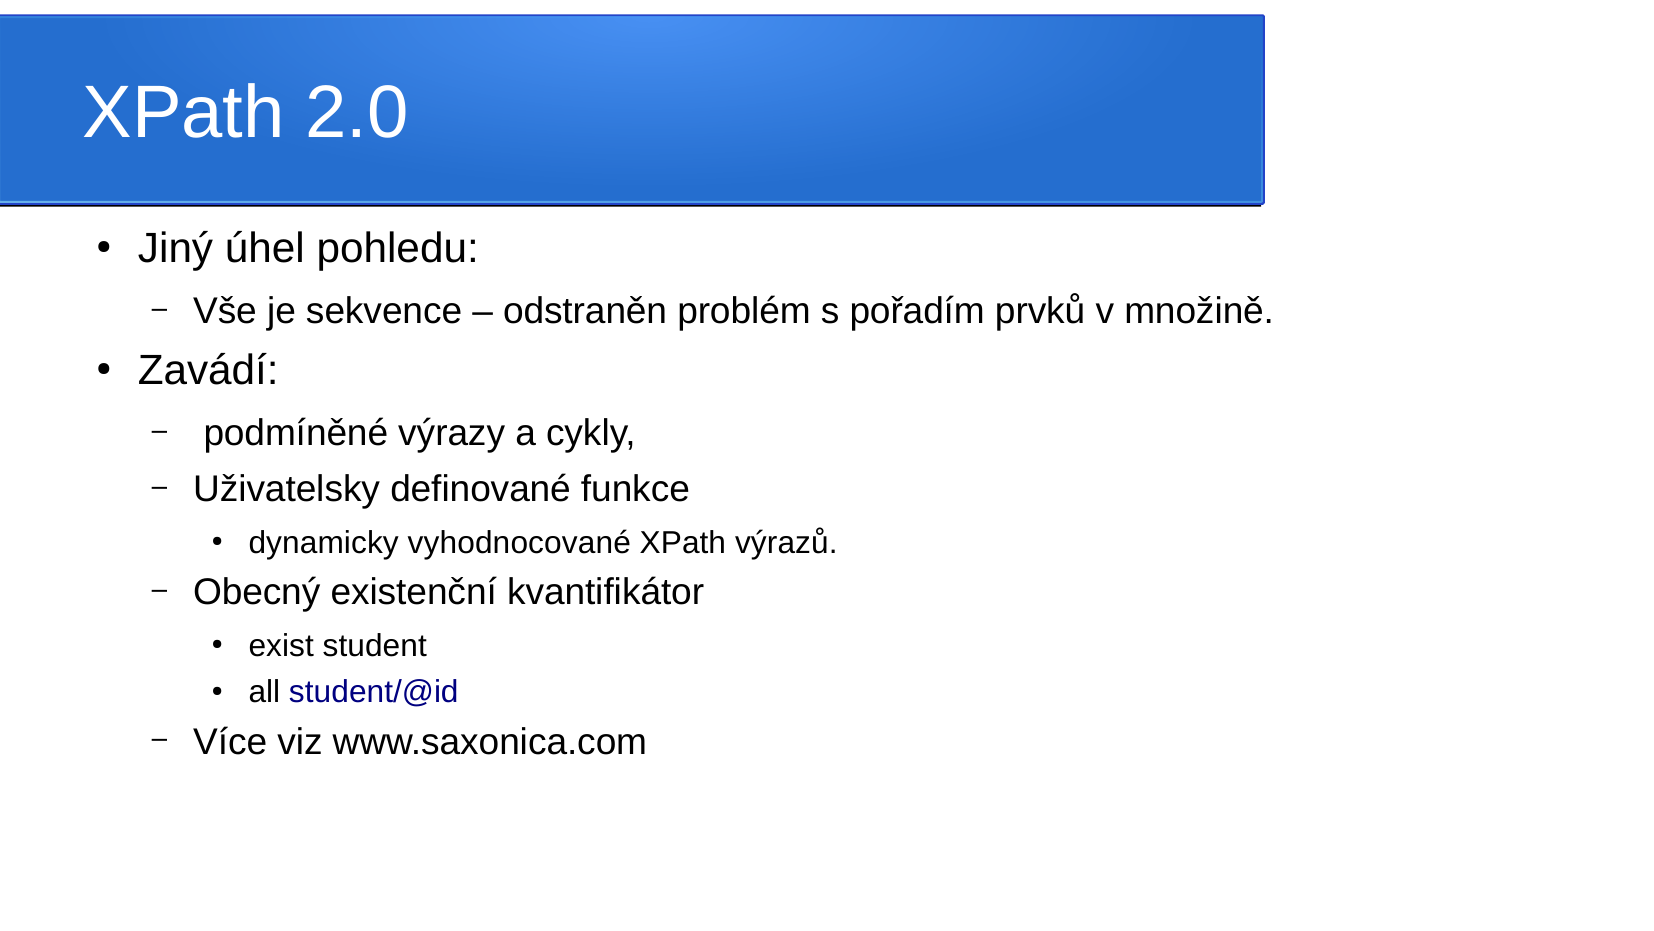

# XPath 2.0
Jiný úhel pohledu:
Vše je sekvence – odstraněn problém s pořadím prvků v množině.
Zavádí:
 podmíněné výrazy a cykly,
Uživatelsky definované funkce
dynamicky vyhodnocované XPath výrazů.
Obecný existenční kvantifikátor
exist student
all student/@id
Více viz www.saxonica.com